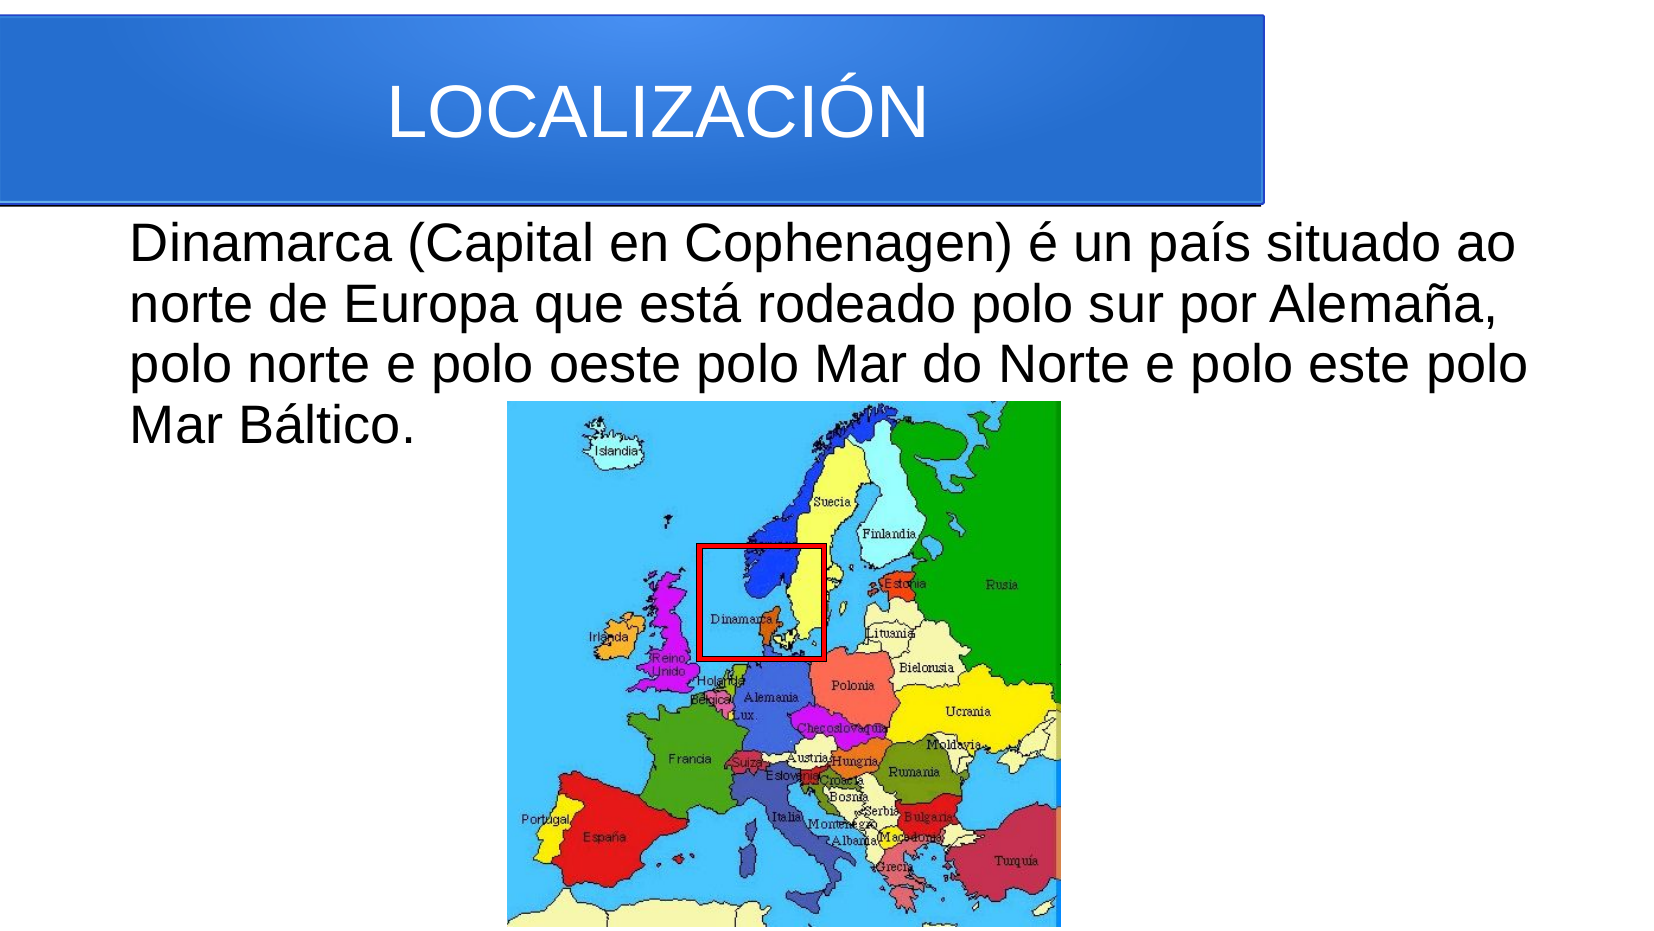

# LOCALIZACIÓN
Dinamarca (Capital en Cophenagen) é un país situado ao norte de Europa que está rodeado polo sur por Alemaña, polo norte e polo oeste polo Mar do Norte e polo este polo Mar Báltico.